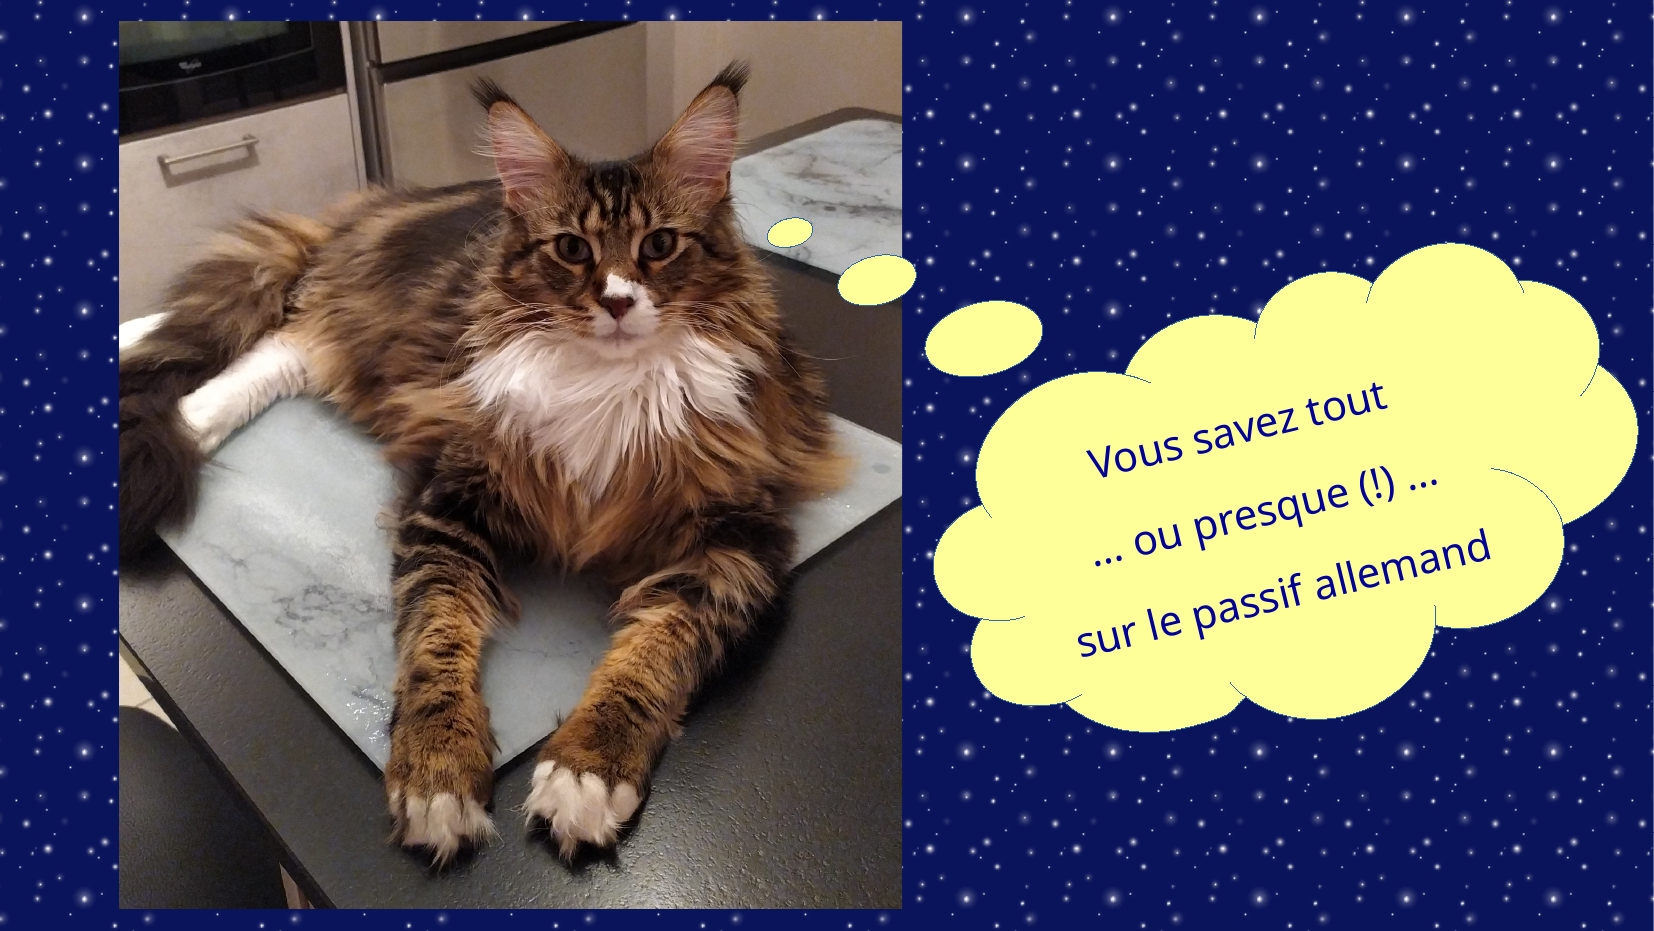

Vous savez tout
… ou presque (!) …
sur le passif allemand